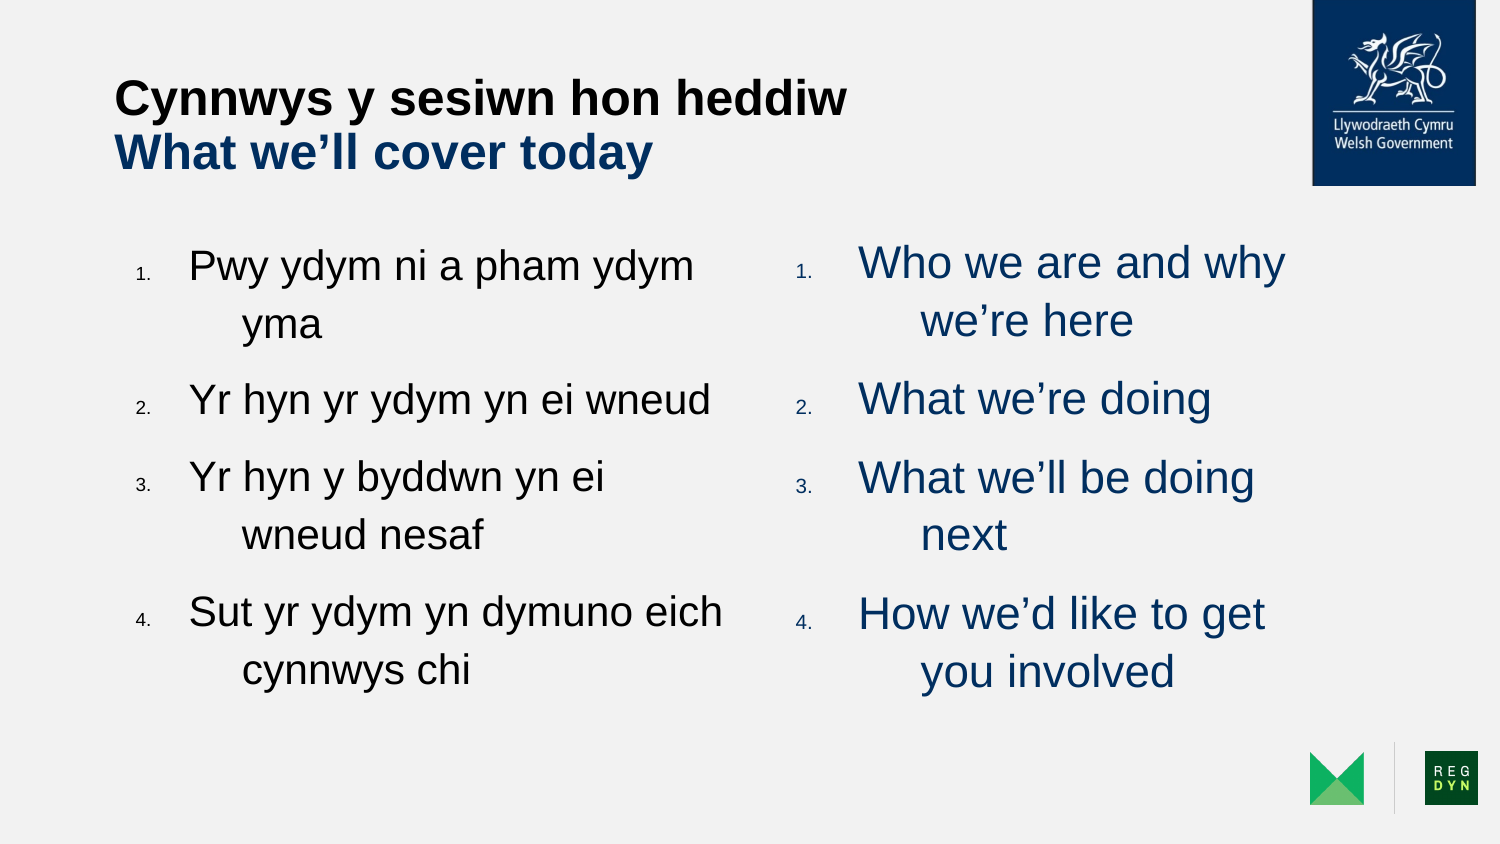

Cynnwys y sesiwn hon heddiw
What we’ll cover today
Pwy ydym ni a pham ydym yma
Yr hyn yr ydym yn ei wneud
Yr hyn y byddwn yn ei wneud nesaf
Sut yr ydym yn dymuno eich cynnwys chi
# Who we are and why we’re here
What we’re doing
What we’ll be doing
next
How we’d like to get
you involved